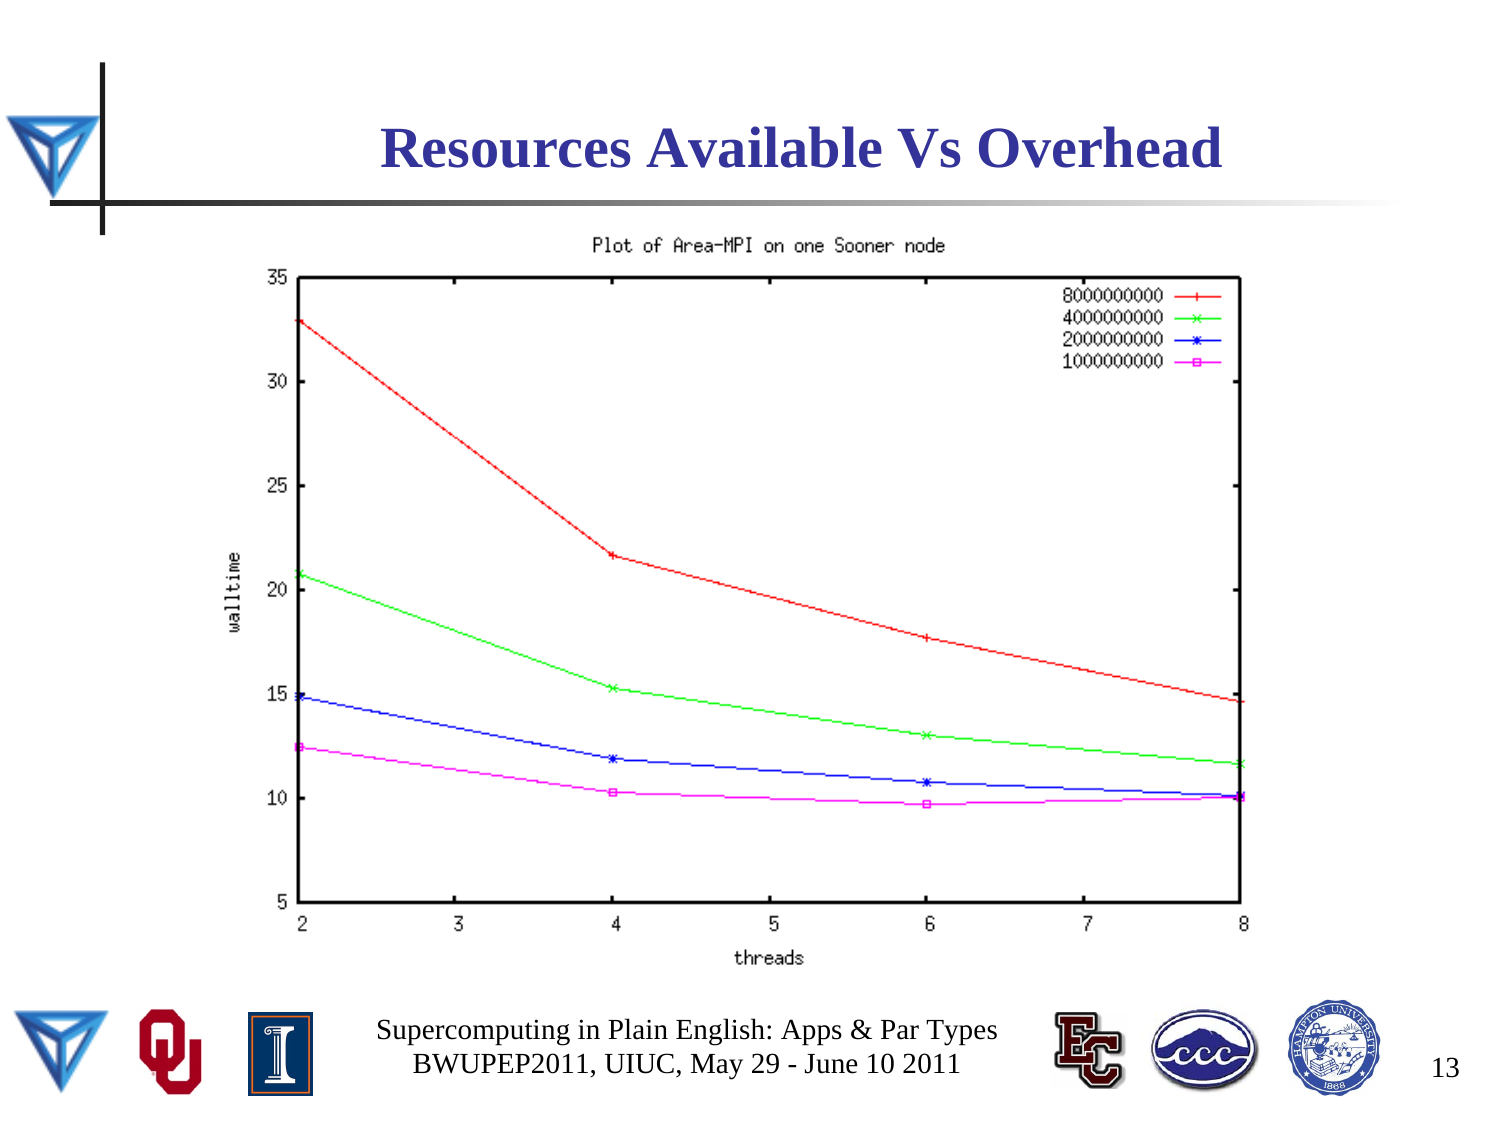

# Resources Available Vs Overhead
Supercomputing in Plain English: Apps & Par Types BWUPEP2011, UIUC, May 29 - June 10 2011